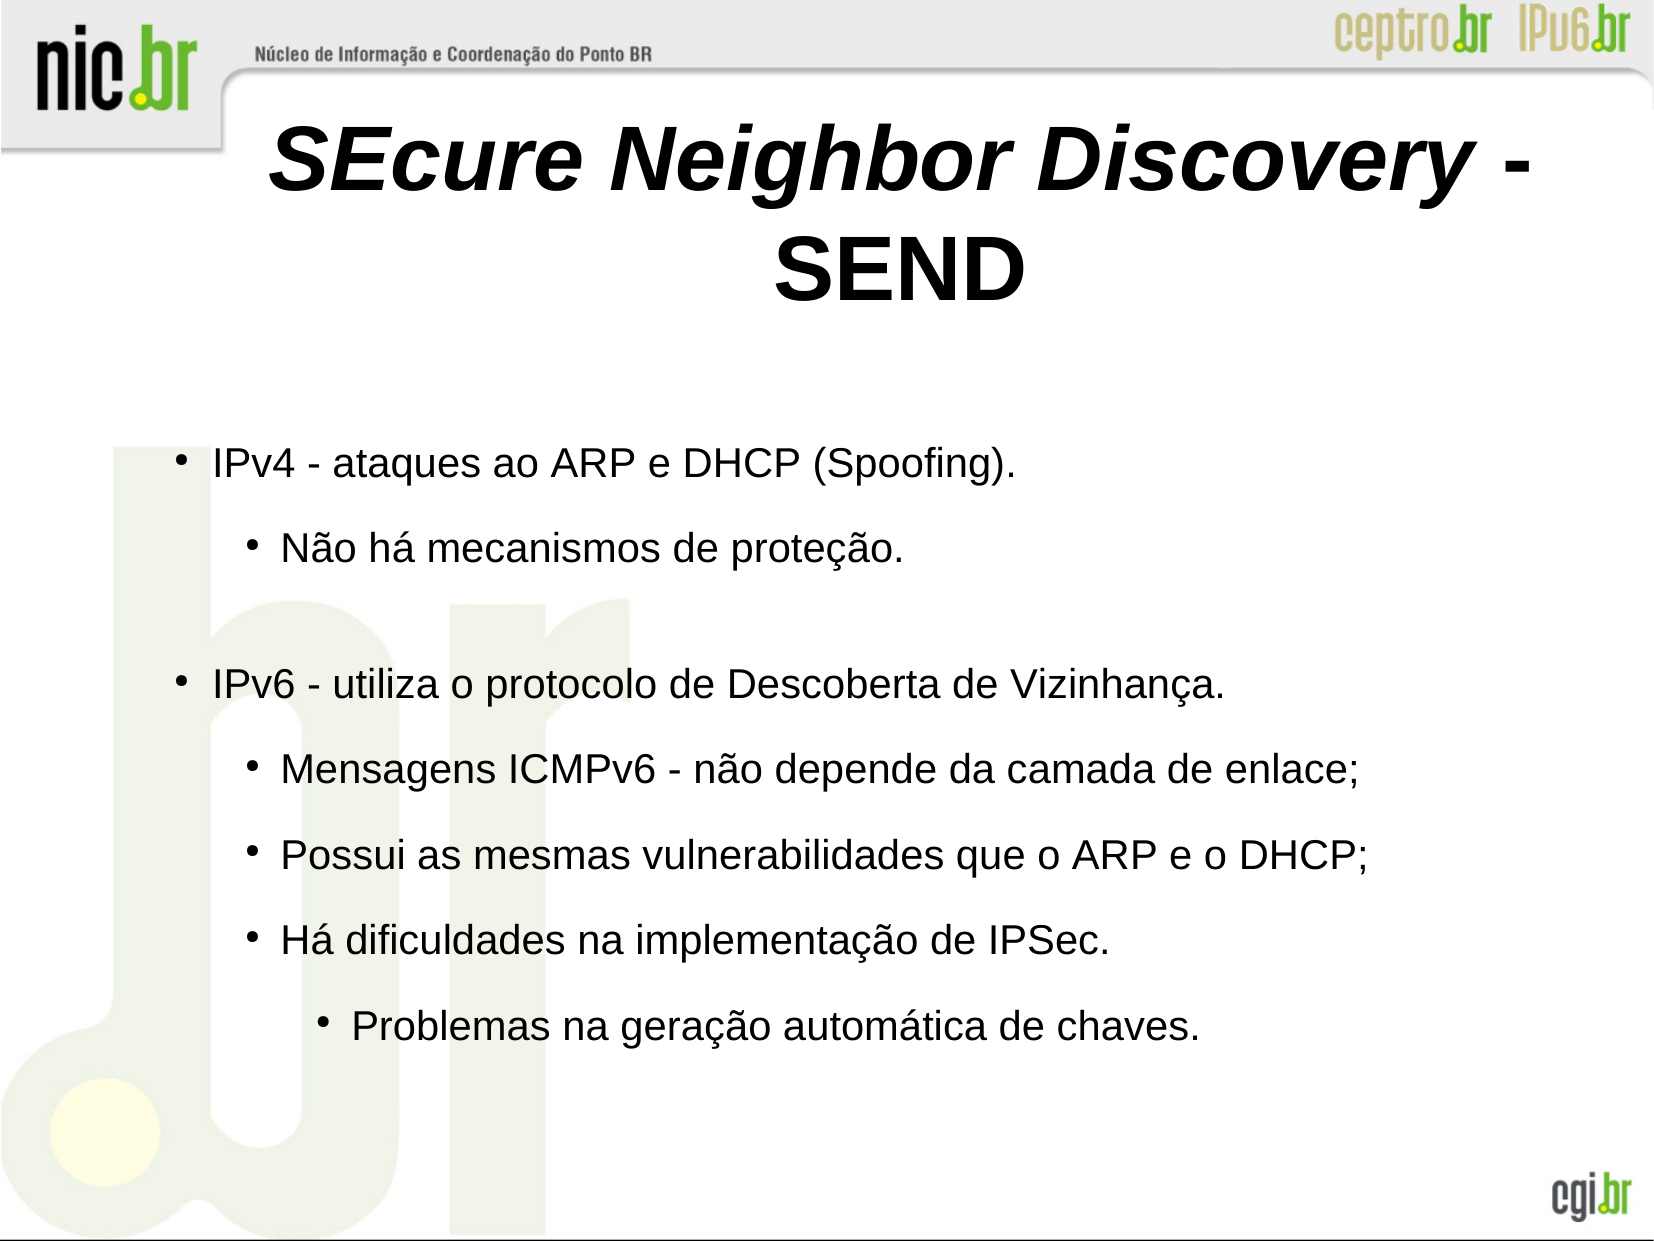

SEcure Neighbor Discovery - SEND
 IPv4 - ataques ao ARP e DHCP (Spoofing).
Não há mecanismos de proteção.
 IPv6 - utiliza o protocolo de Descoberta de Vizinhança.
Mensagens ICMPv6 - não depende da camada de enlace;
Possui as mesmas vulnerabilidades que o ARP e o DHCP;
Há dificuldades na implementação de IPSec.
Problemas na geração automática de chaves.